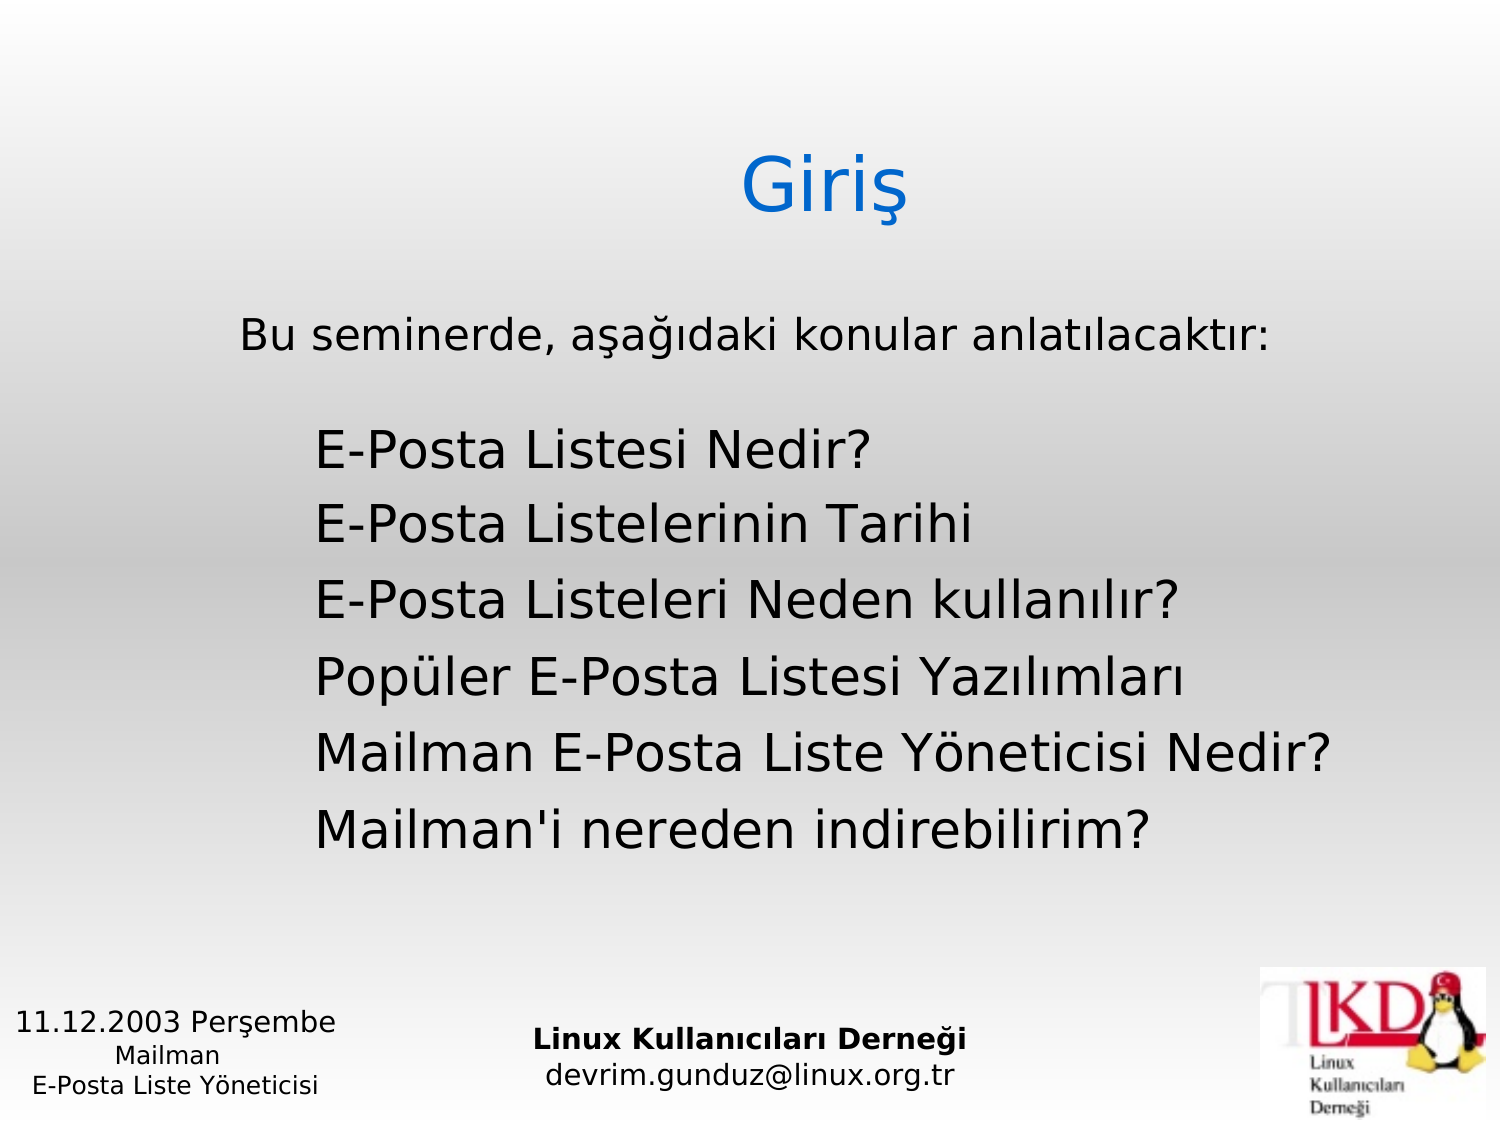

# Giriş
Bu seminerde, aşağıdaki konular anlatılacaktır:
E-Posta Listesi Nedir?
E-Posta Listelerinin Tarihi
E-Posta Listeleri Neden kullanılır?
Popüler E-Posta Listesi Yazılımları
Mailman E-Posta Liste Yöneticisi Nedir?
Mailman'i nereden indirebilirim?